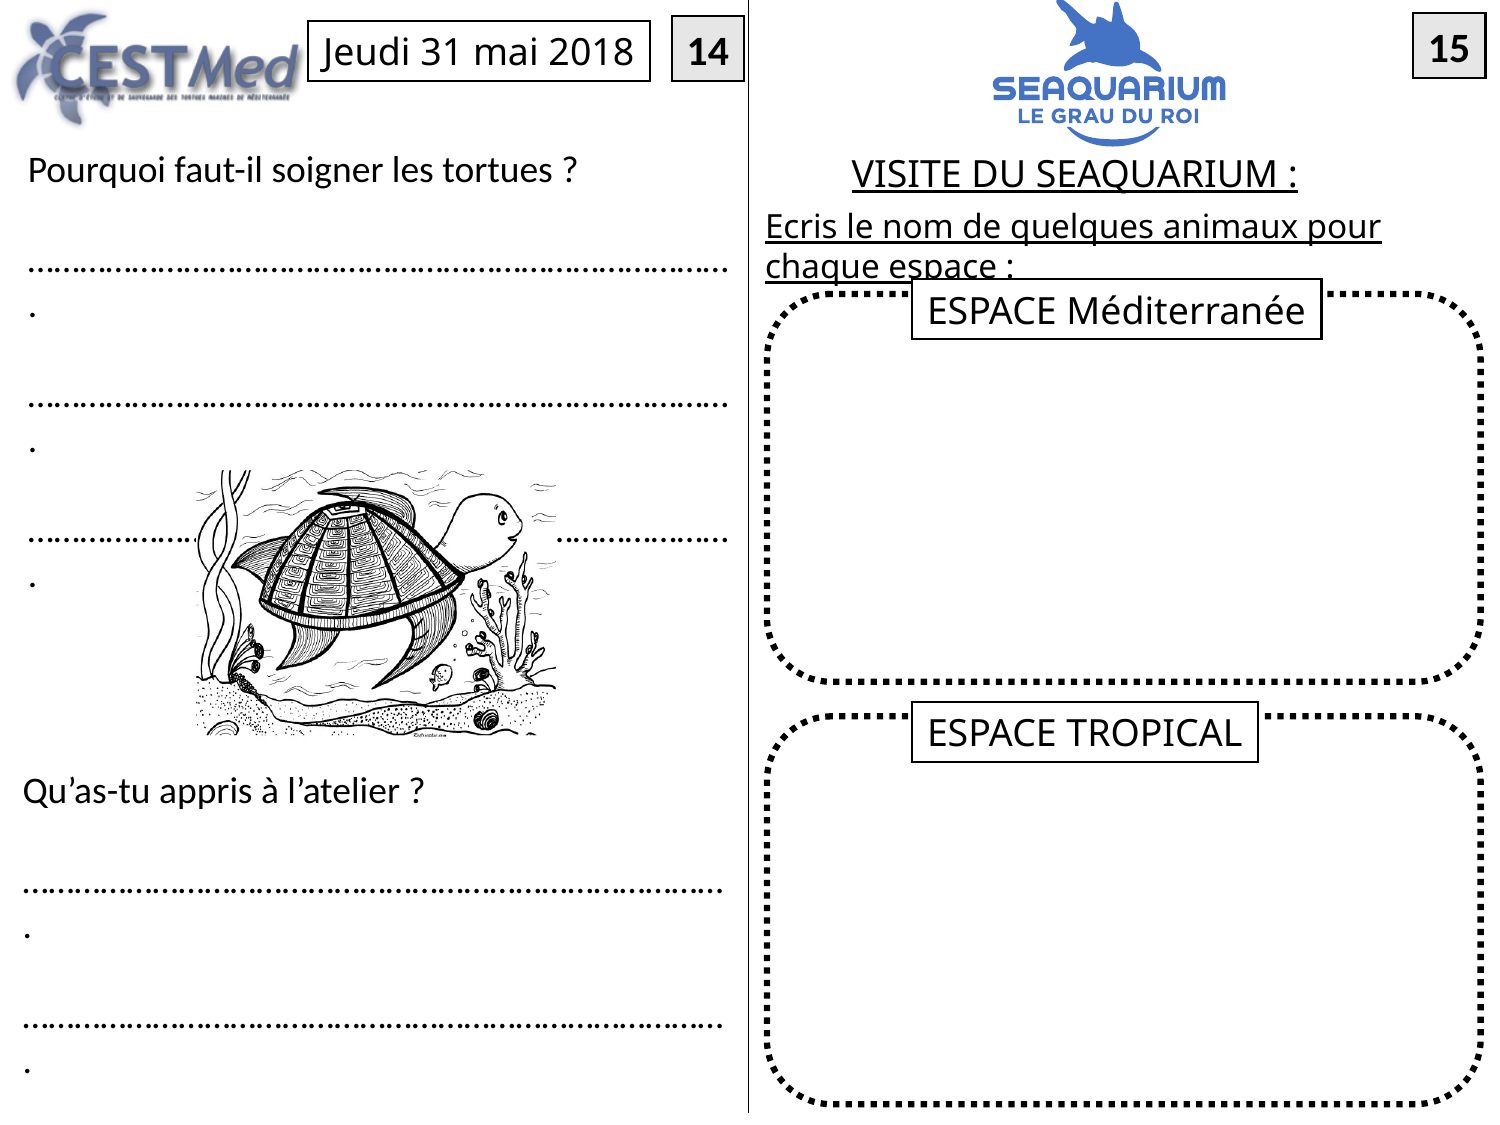

15
14
Jeudi 31 mai 2018
Pourquoi faut-il soigner les tortues ?
……………………………………………………………………….
……………………………………………………………………….
……………………………………………………………………….
VISITE DU SEAQUARIUM :
Ecris le nom de quelques animaux pour chaque espace :
ESPACE Méditerranée
ESPACE TROPICAL
Qu’as-tu appris à l’atelier ?
……………………………………………………………………….
……………………………………………………………………….
……………………………………………………………………….